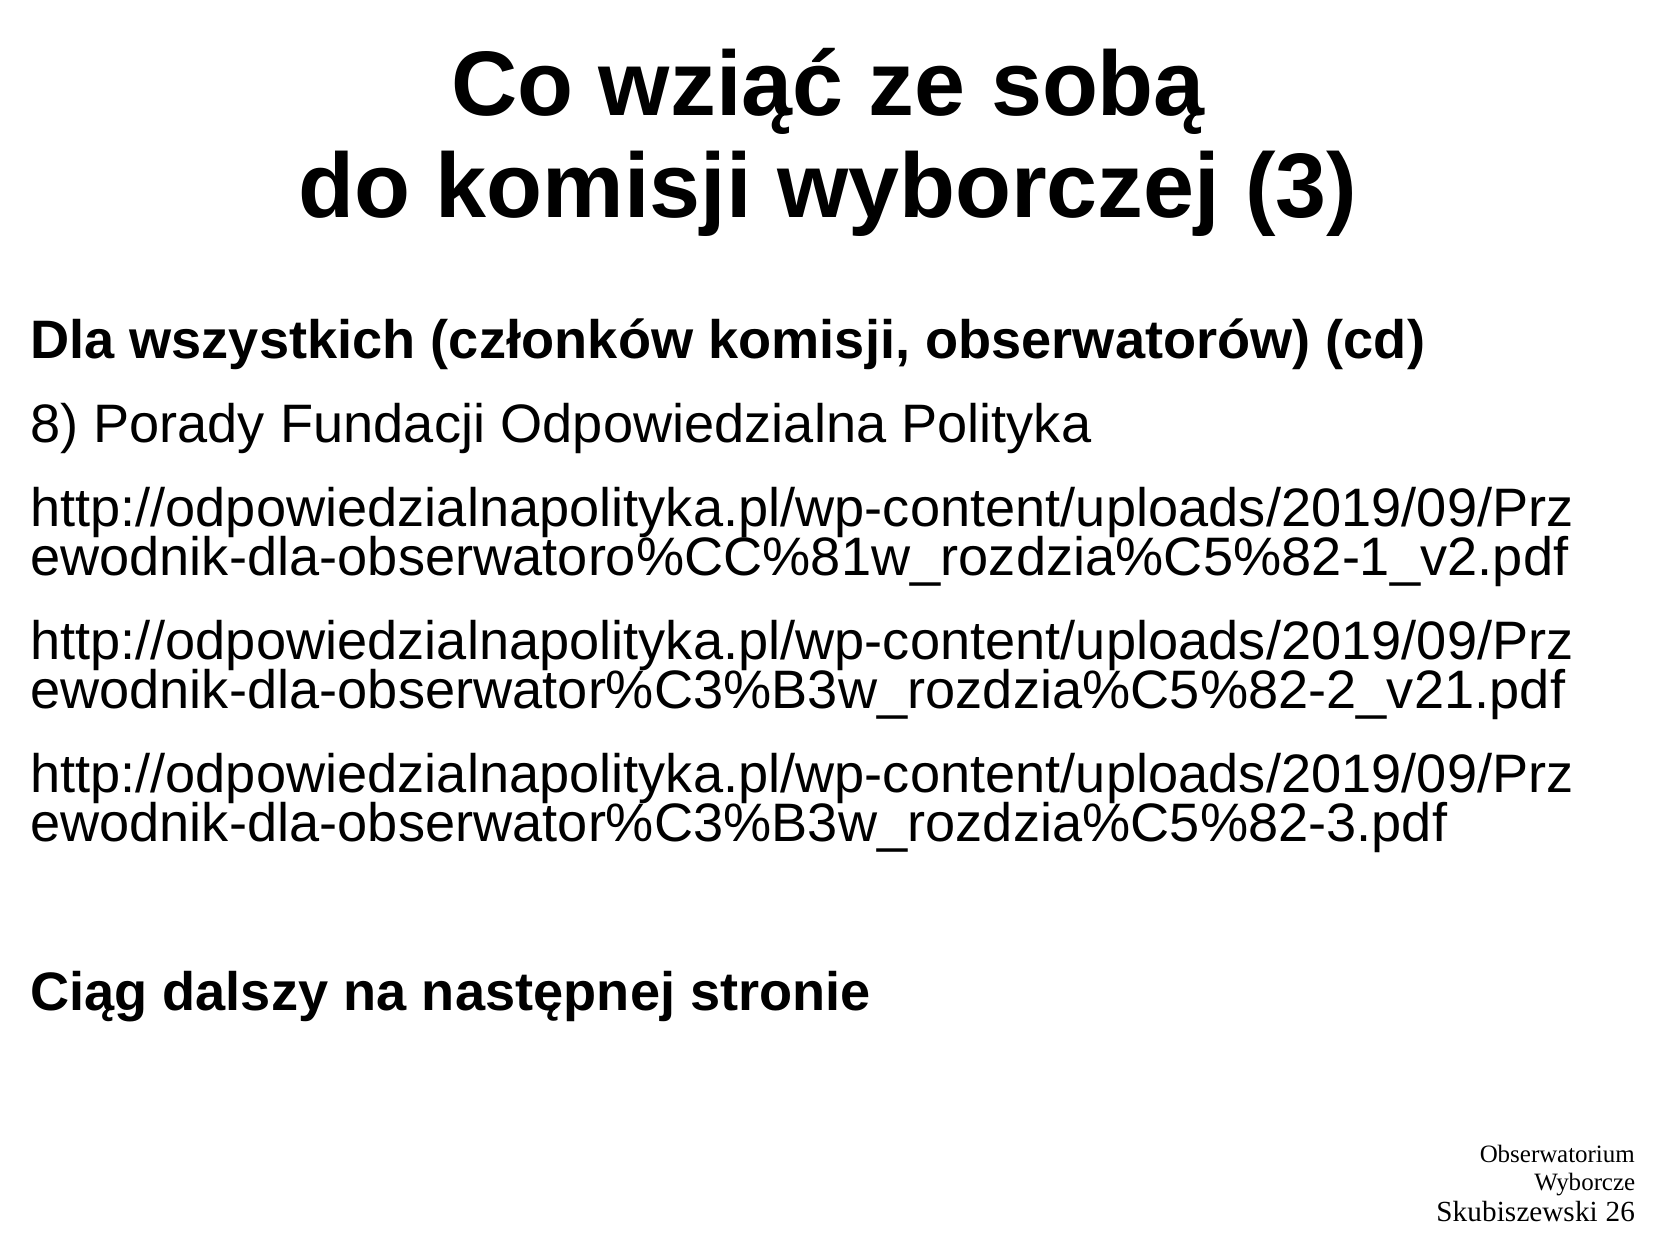

# Co wziąć ze sobą do komisji wyborczej (3)
Dla wszystkich (członków komisji, obserwatorów) (cd)
8) Porady Fundacji Odpowiedzialna Polityka
http://odpowiedzialnapolityka.pl/wp-content/uploads/2019/09/Przewodnik-dla-obserwatoro%CC%81w_rozdzia%C5%82-1_v2.pdf
http://odpowiedzialnapolityka.pl/wp-content/uploads/2019/09/Przewodnik-dla-obserwator%C3%B3w_rozdzia%C5%82-2_v21.pdf
http://odpowiedzialnapolityka.pl/wp-content/uploads/2019/09/Przewodnik-dla-obserwator%C3%B3w_rozdzia%C5%82-3.pdf
Ciąg dalszy na następnej stronie
26